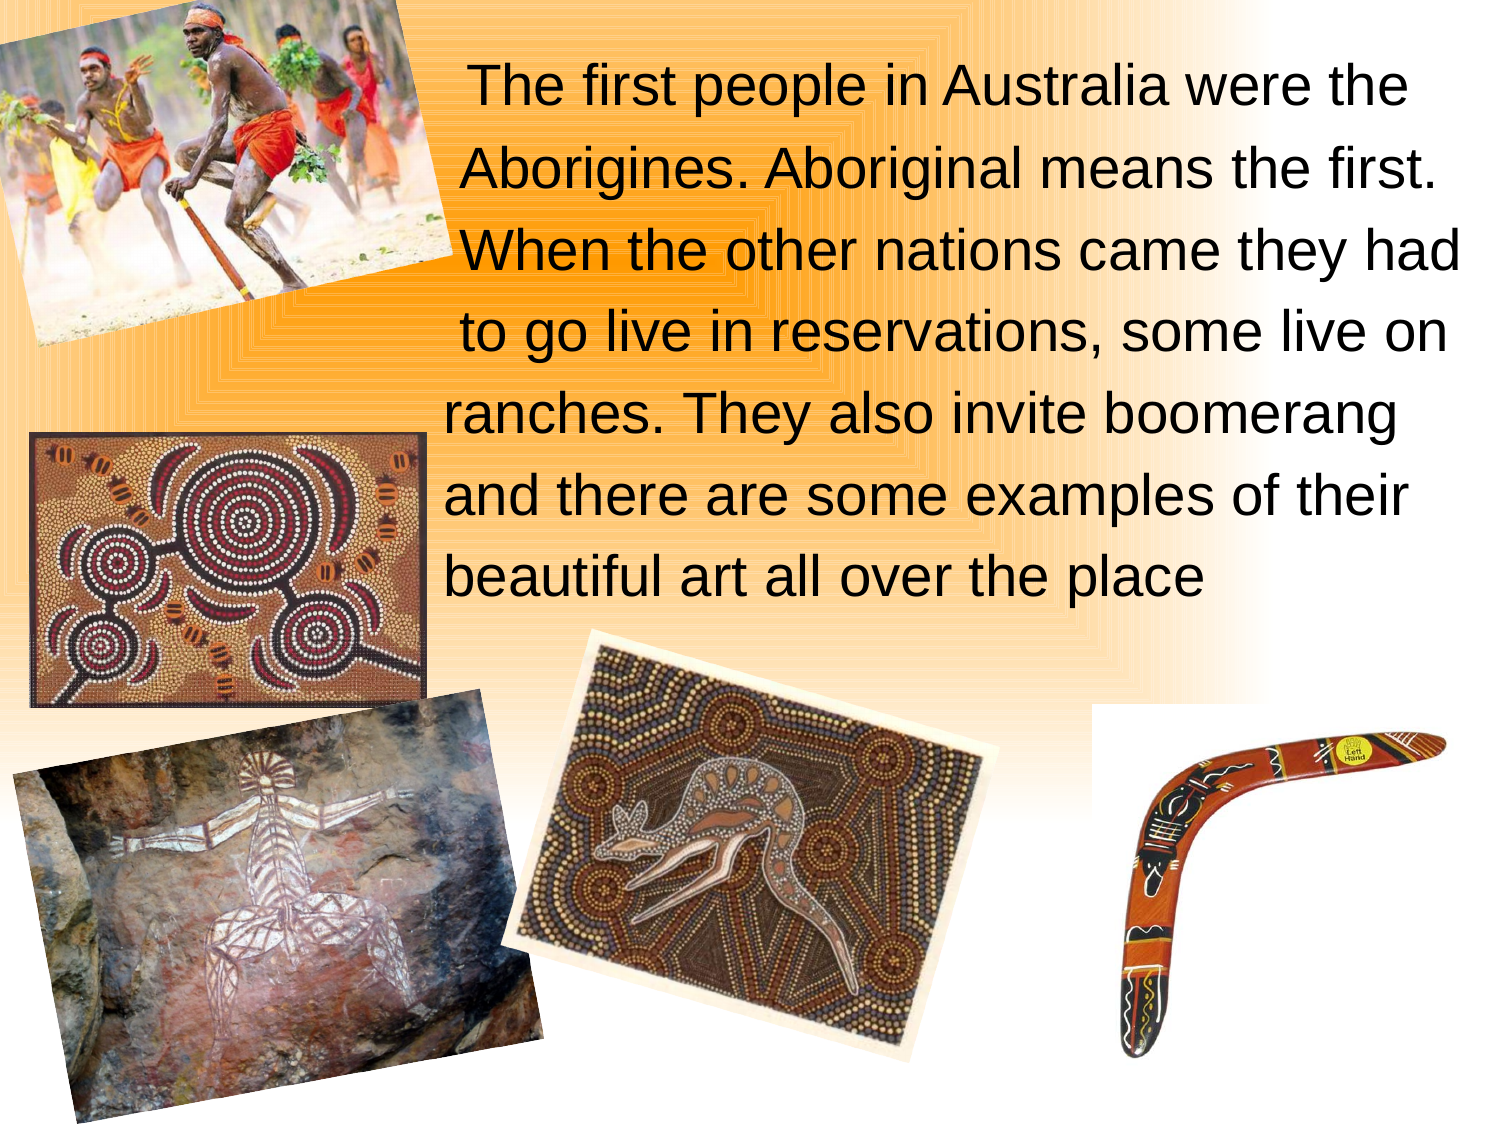

#
 The first people in Australia were the
 Aborigines. Aboriginal means the first.
 When the other nations came they had
 to go live in reservations, some live on
 ranches. They also invite boomerang
 and there are some examples of their
 beautiful art all over the place